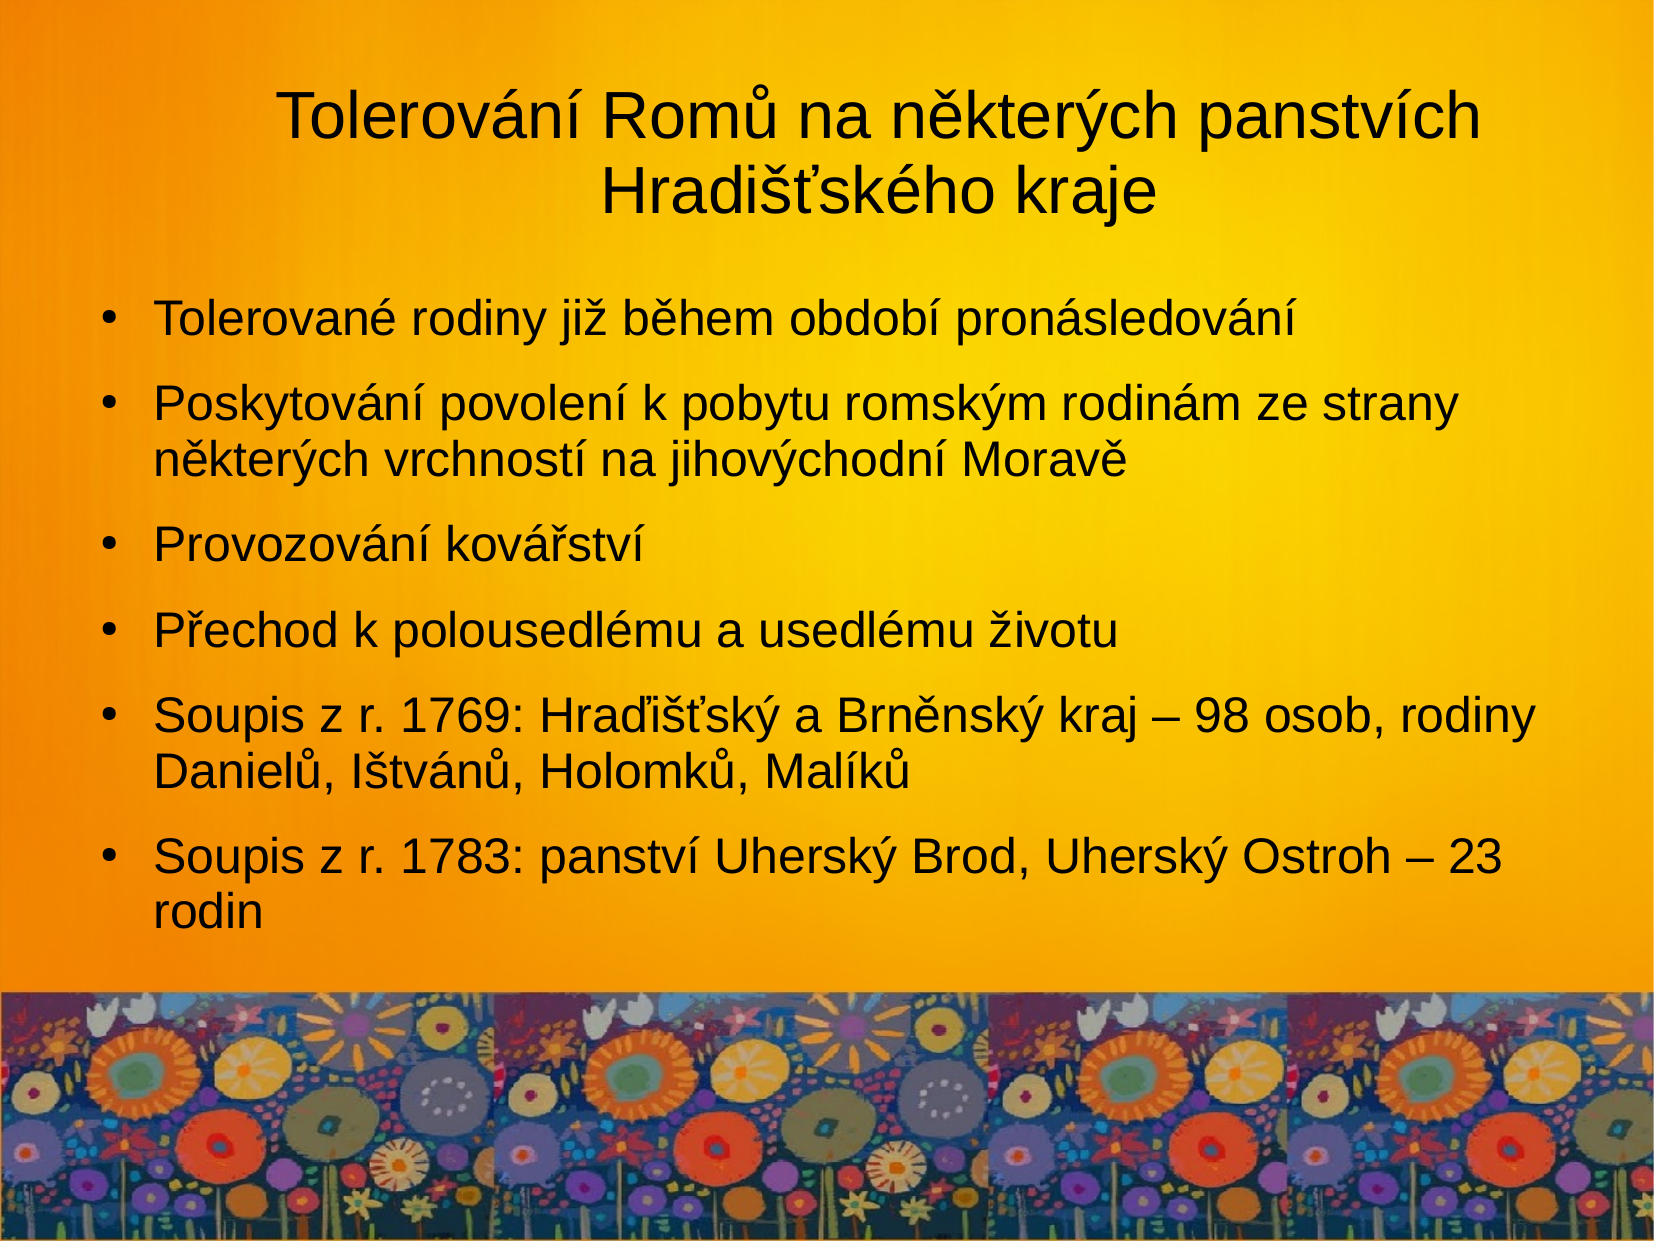

# Tolerování Romů na některých panstvích Hradišťského kraje
Tolerované rodiny již během období pronásledování
Poskytování povolení k pobytu romským rodinám ze strany některých vrchností na jihovýchodní Moravě
Provozování kovářství
Přechod k polousedlému a usedlému životu
Soupis z r. 1769: Hraďišťský a Brněnský kraj – 98 osob, rodiny Danielů, Ištvánů, Holomků, Malíků
Soupis z r. 1783: panství Uherský Brod, Uherský Ostroh – 23 rodin